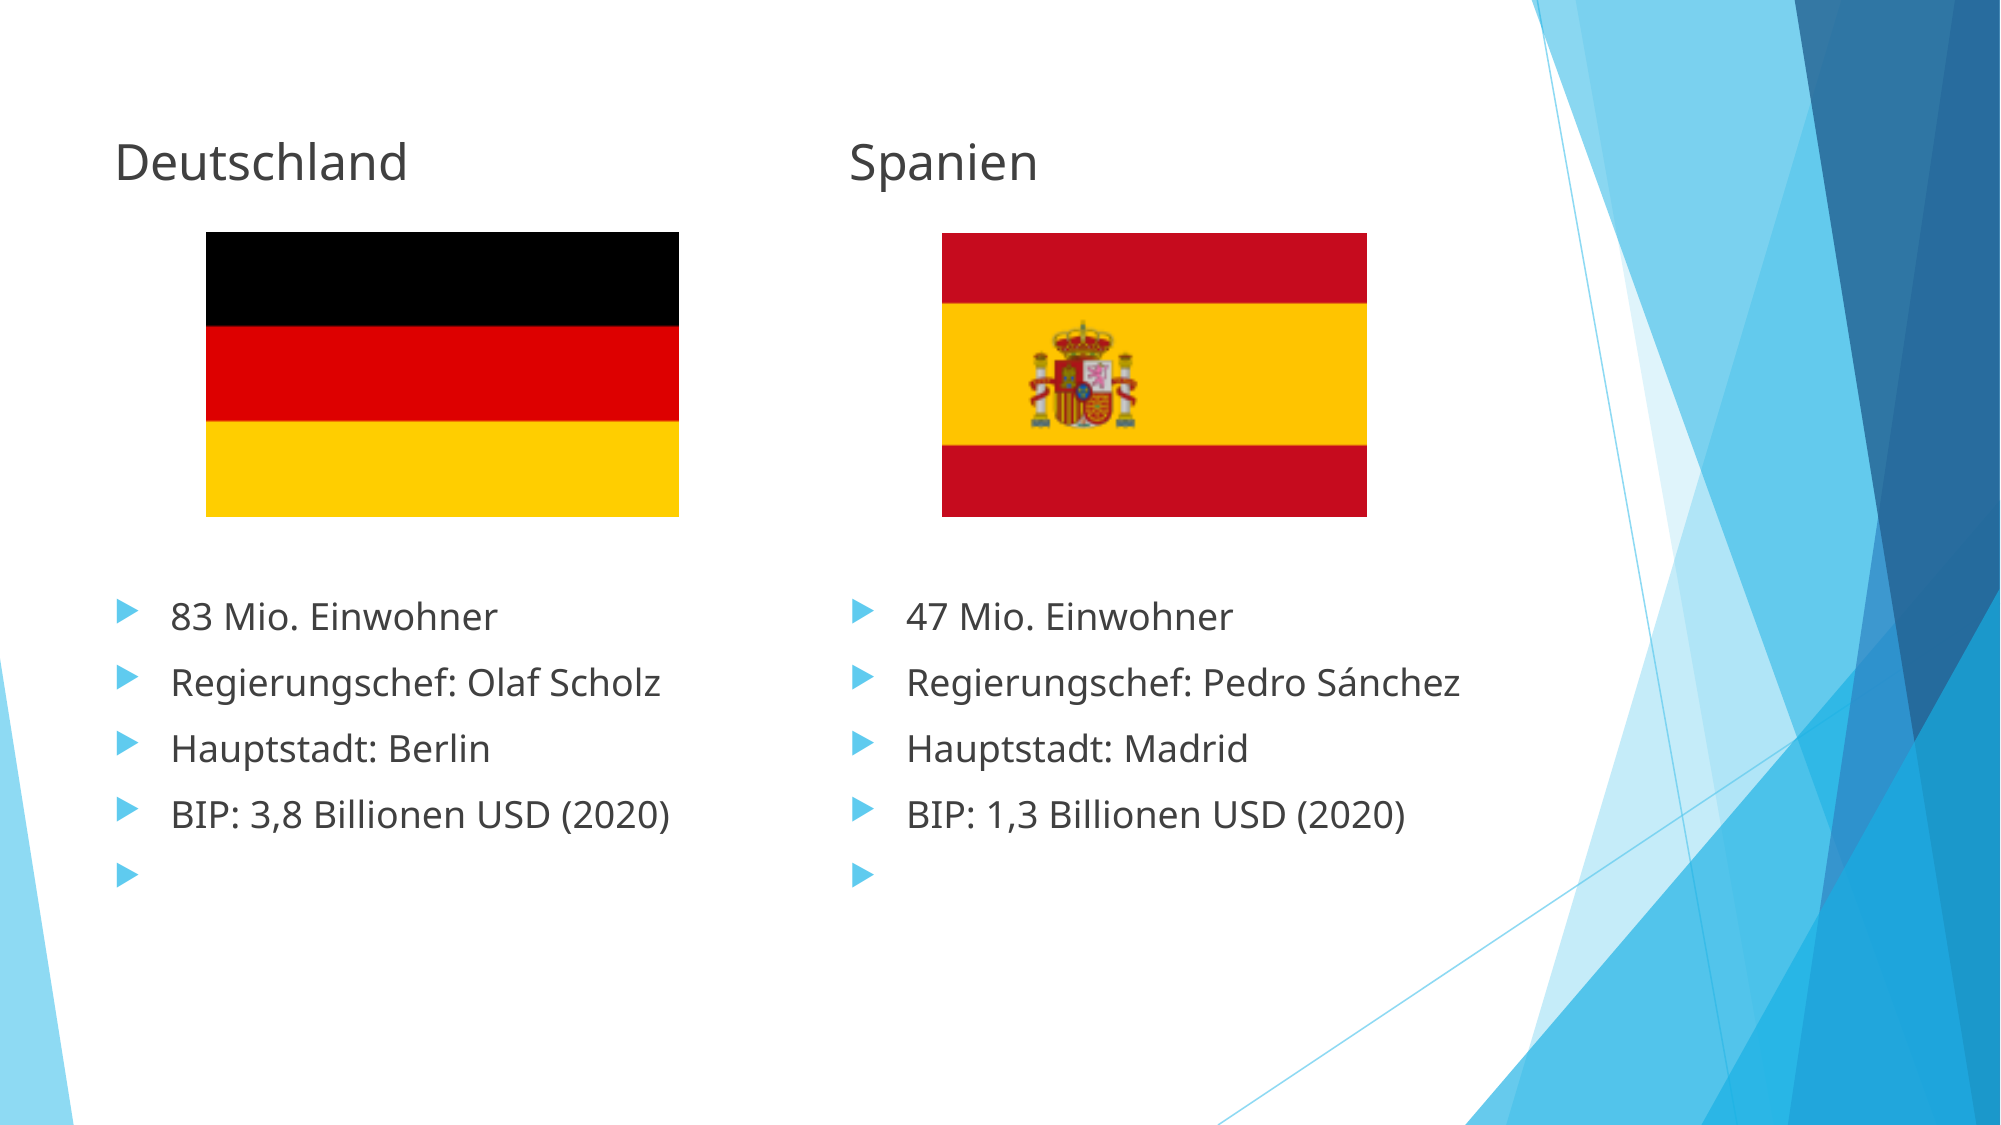

# Deutschland
Spanien
83 Mio. Einwohner
Regierungschef: Olaf Scholz
Hauptstadt: Berlin
BIP: 3,8 Billionen USD (2020)
47 Mio. Einwohner
Regierungschef: Pedro Sánchez
Hauptstadt: Madrid
BIP: 1,3 Billionen USD (2020)